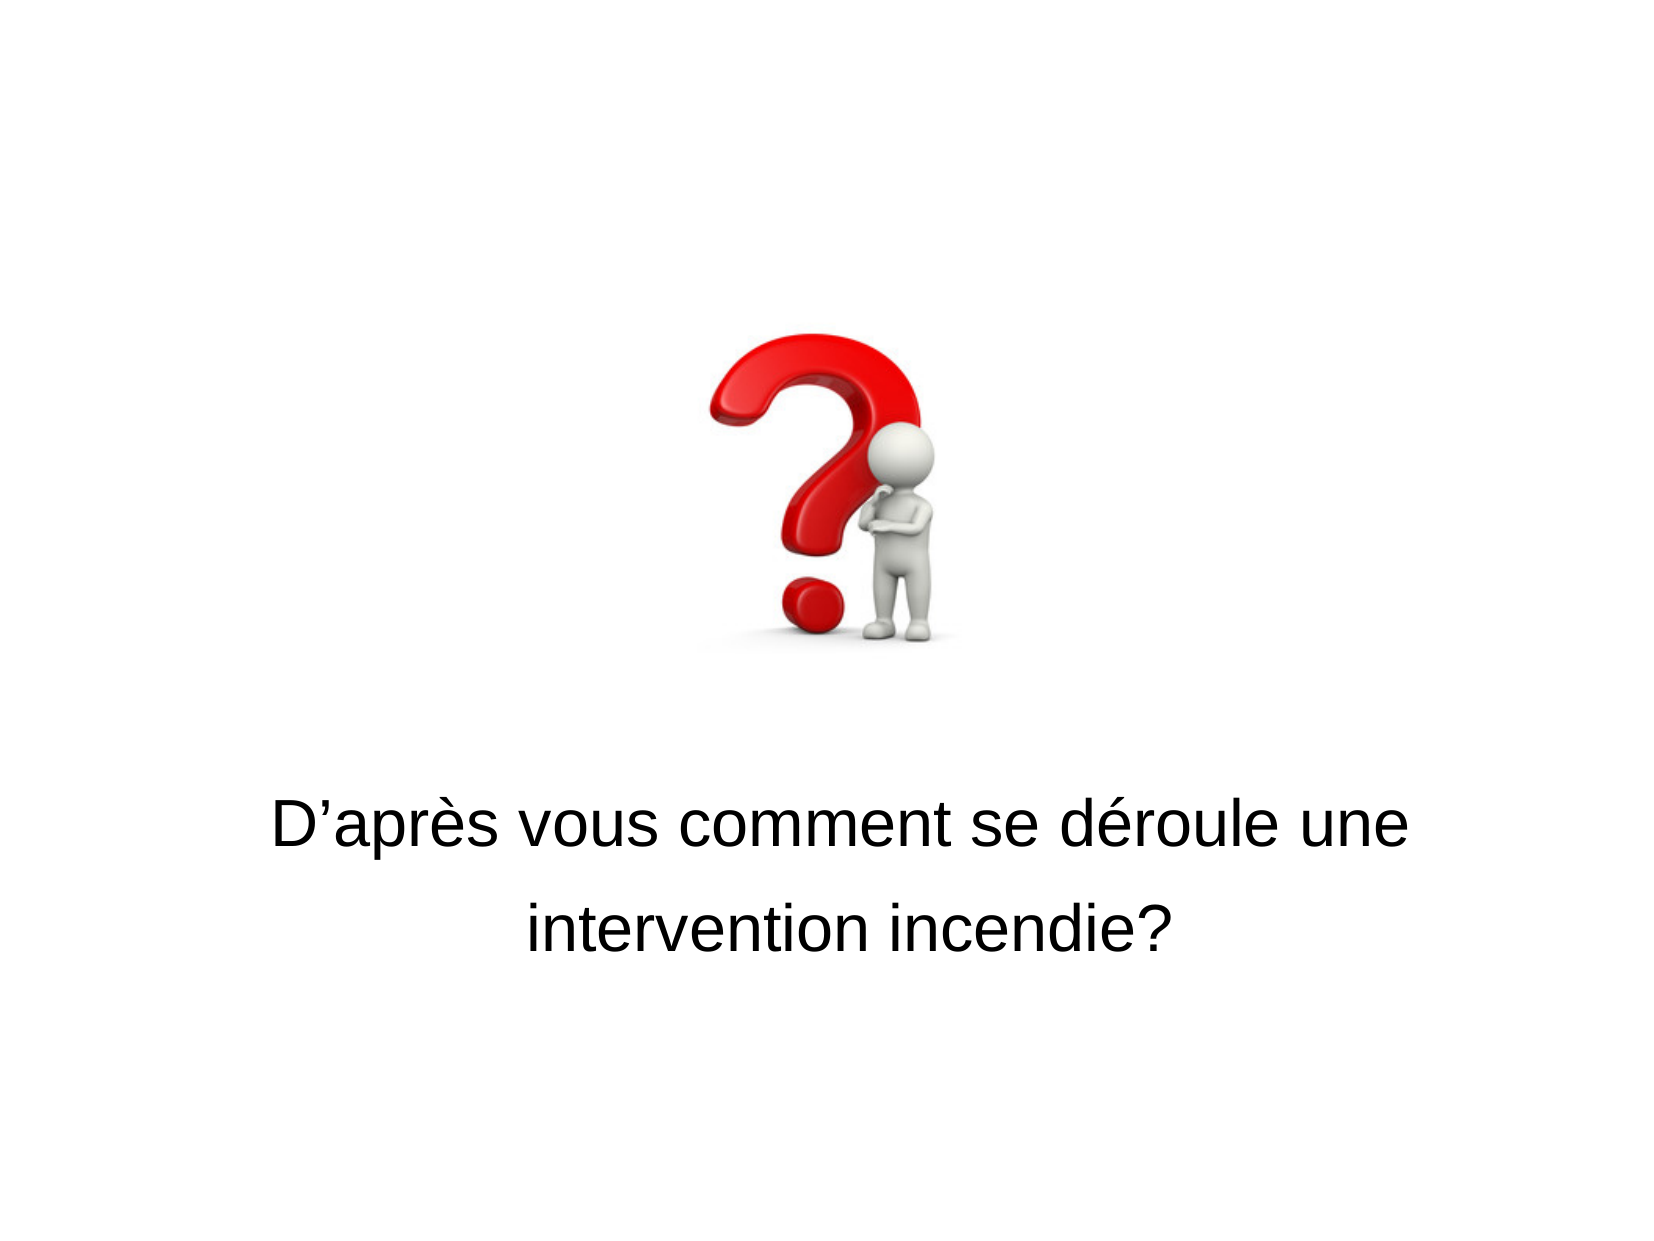

# D’après vous comment se déroule une
intervention incendie?